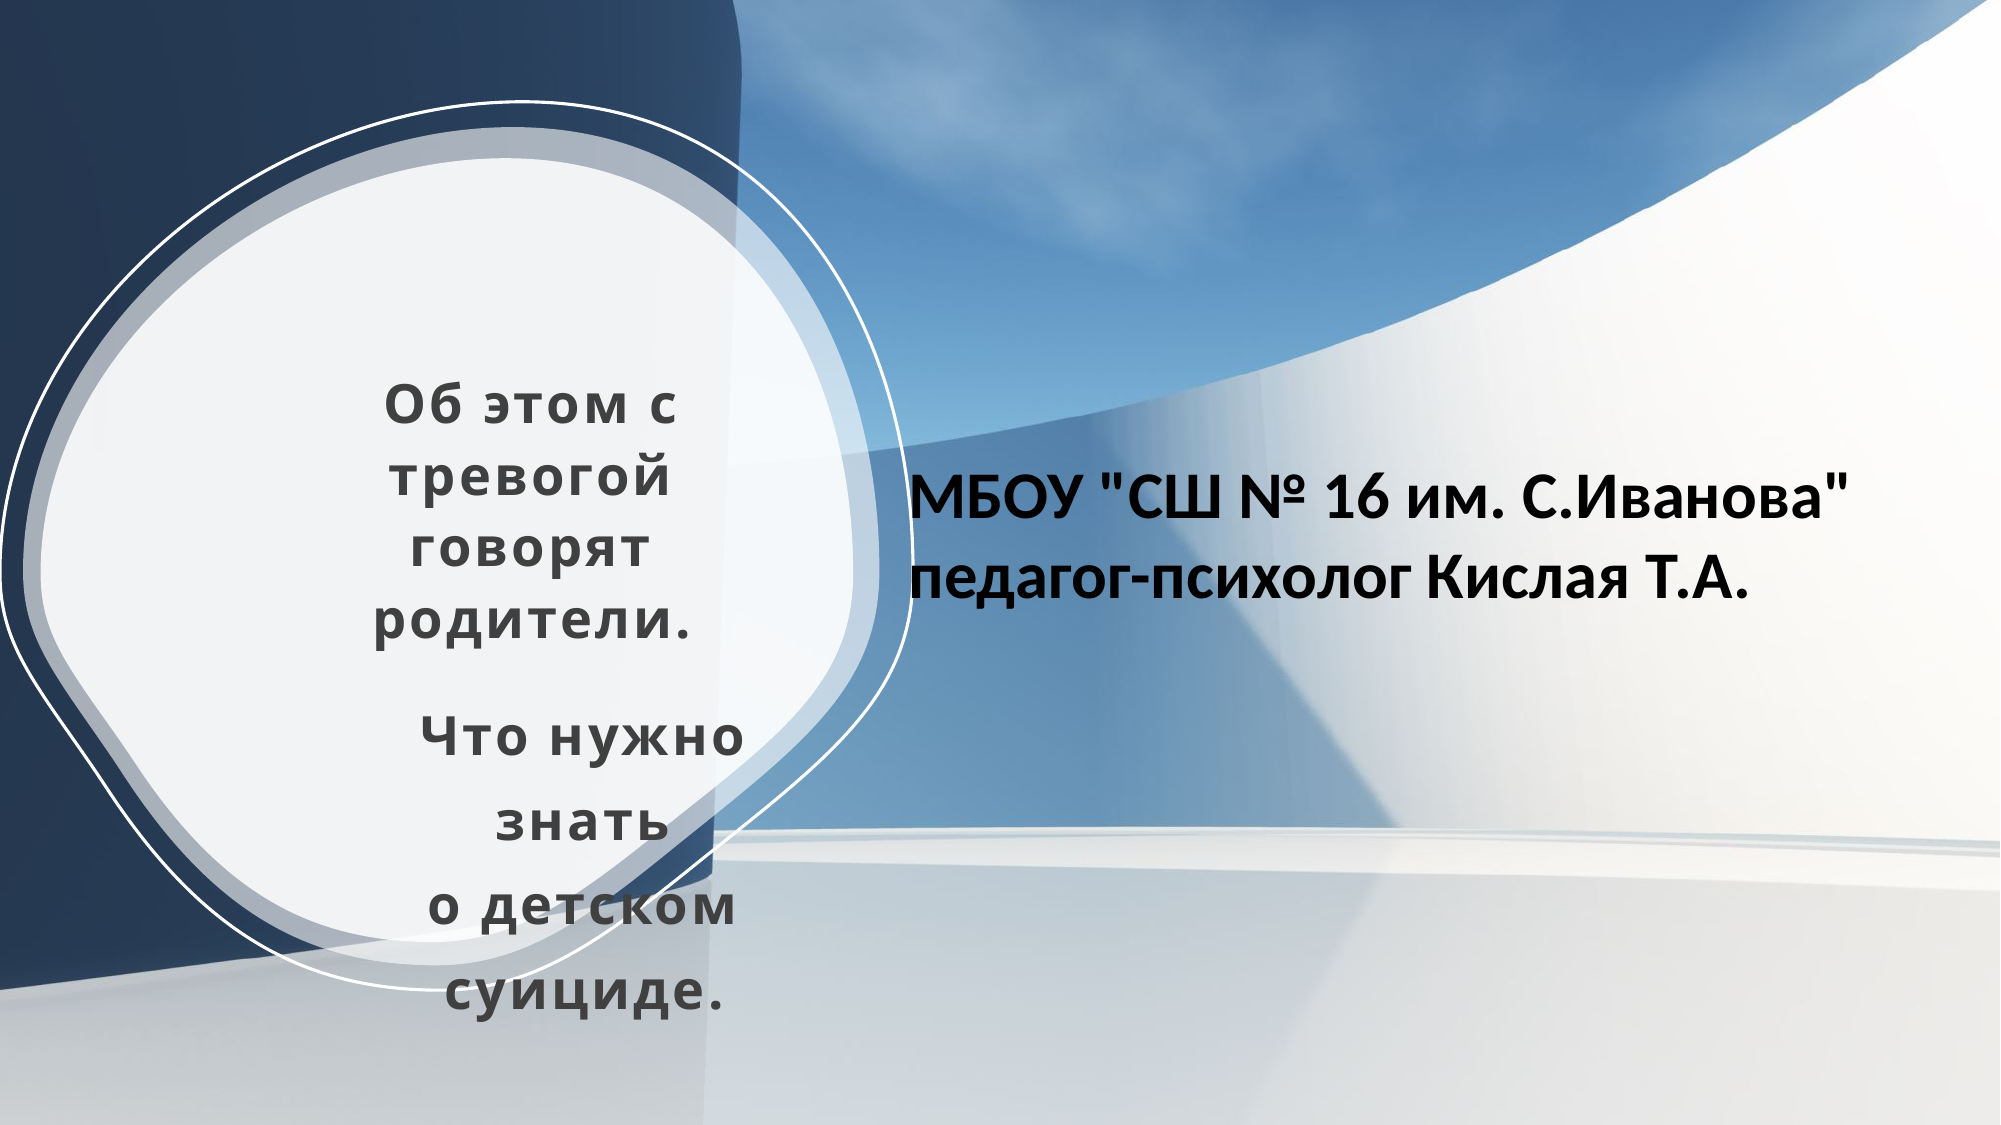

# Об этом с тревогой говорят родители.
МБОУ "СШ № 16 им. С.Иванова"
педагог-психолог Кислая Т.А.
Что нужно знать о детском суициде.